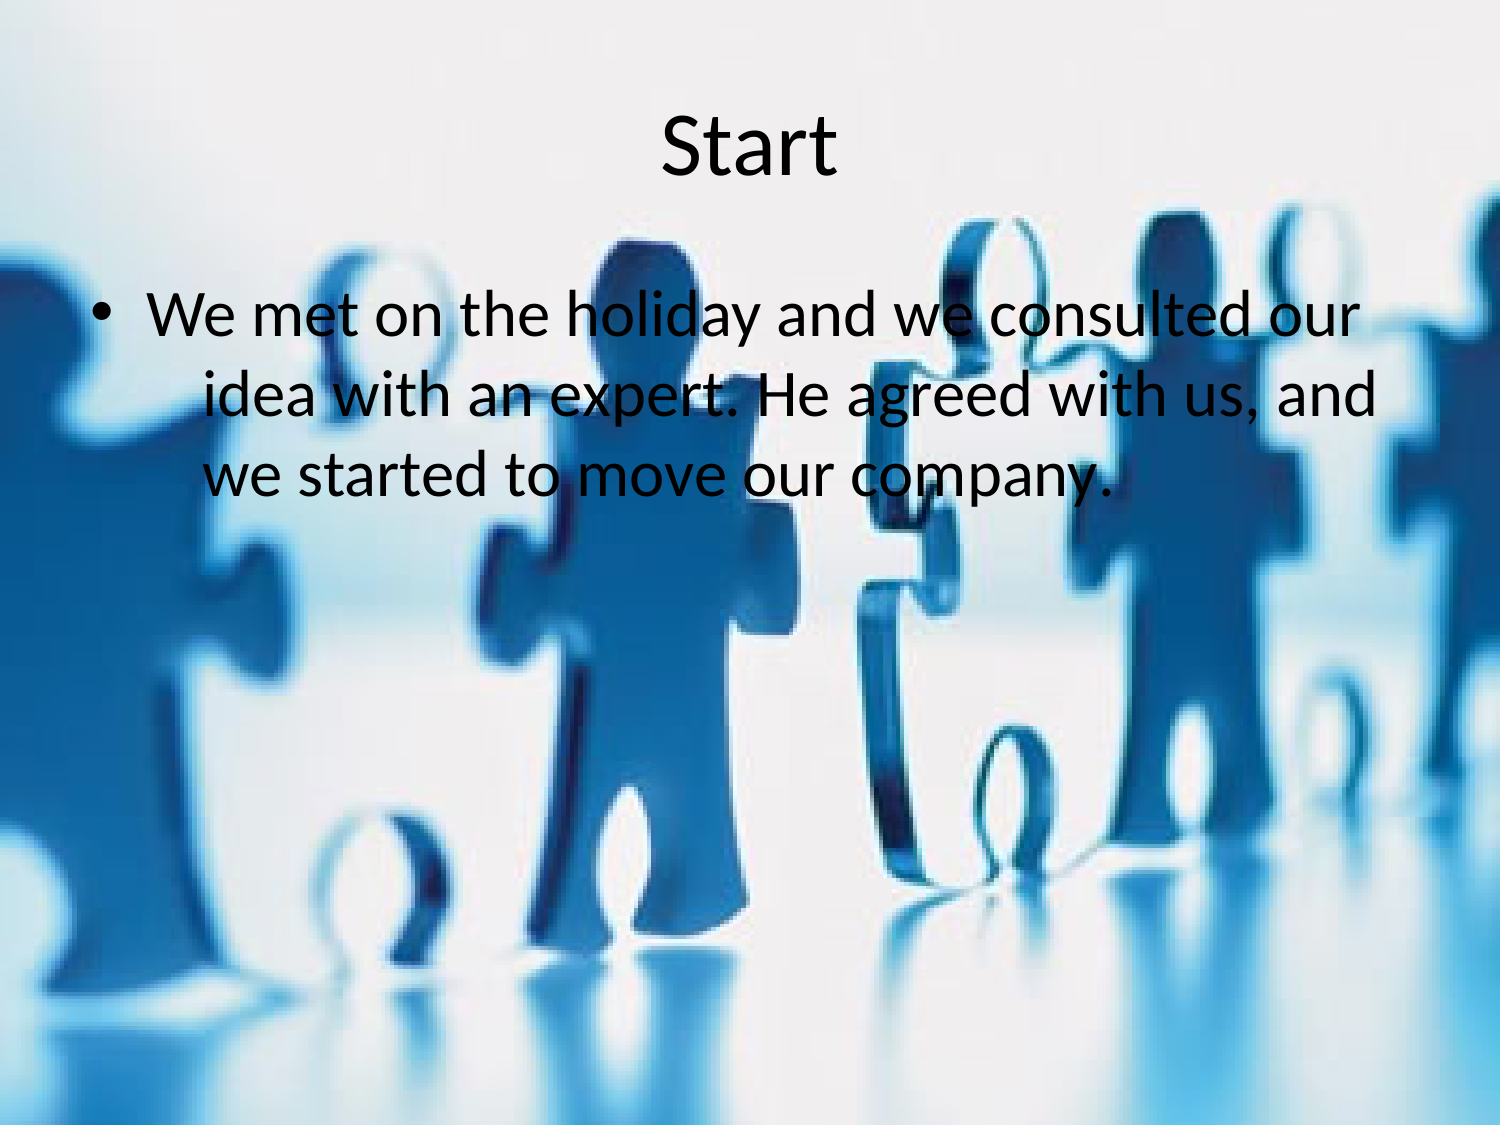

# Start
We met on the holiday and we consulted our idea with an expert. He agreed with us, and we started to move our company.